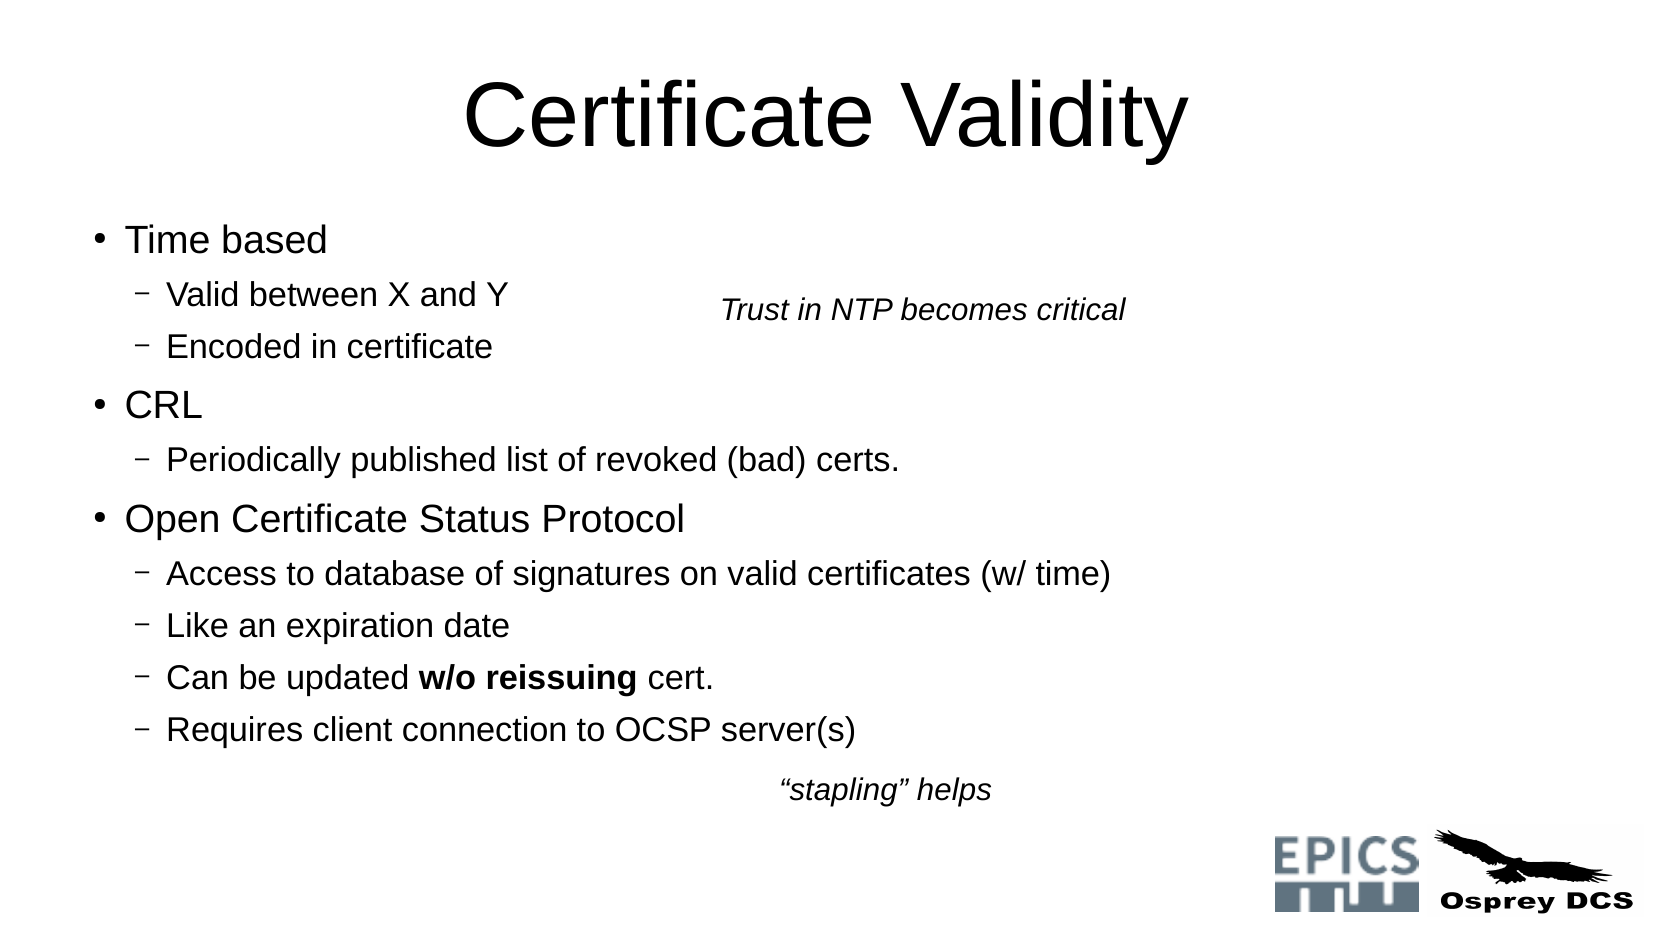

# Certificate Validity
Time based
Valid between X and Y
Encoded in certificate
CRL
Periodically published list of revoked (bad) certs.
Open Certificate Status Protocol
Access to database of signatures on valid certificates (w/ time)
Like an expiration date
Can be updated w/o reissuing cert.
Requires client connection to OCSP server(s)
Trust in NTP becomes critical
“stapling” helps